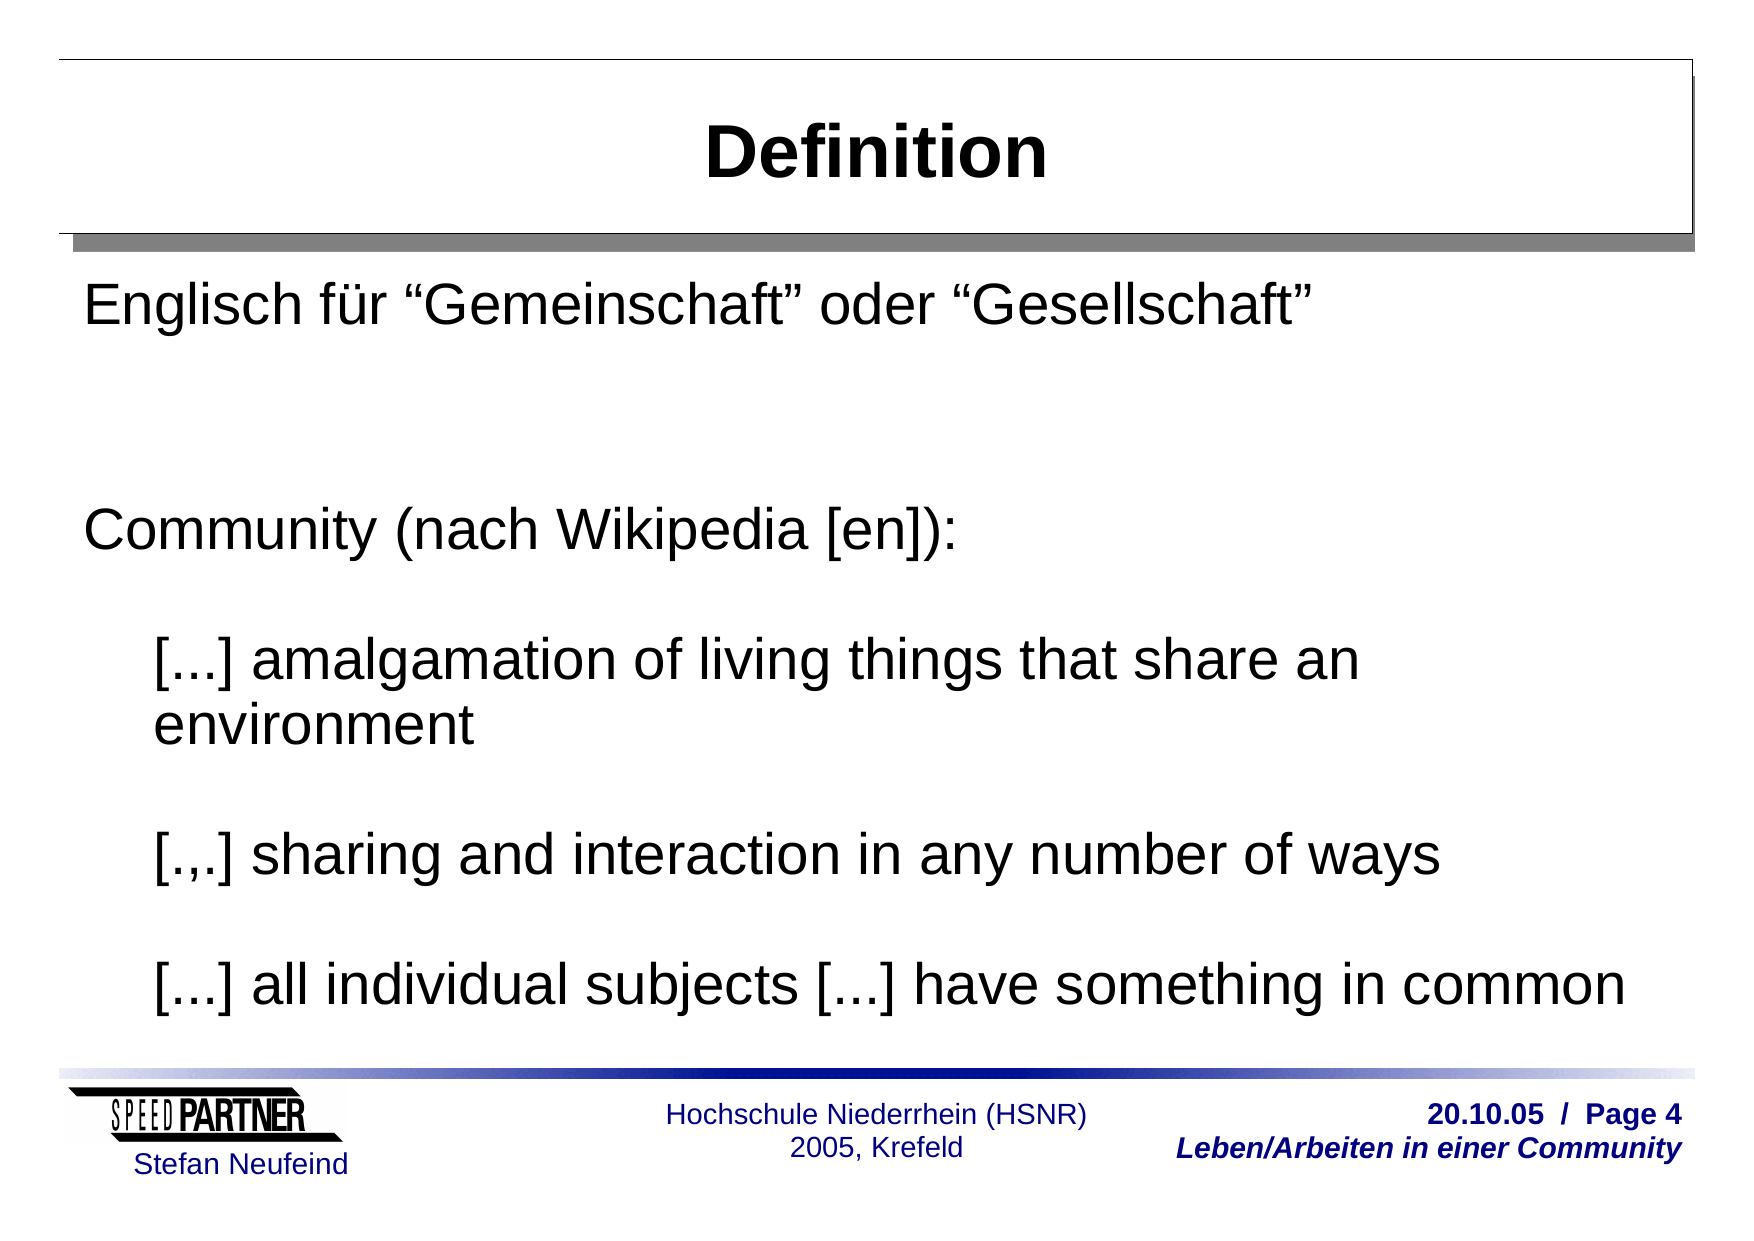

# Definition
Englisch für “Gemeinschaft” oder “Gesellschaft”
Community (nach Wikipedia [en]):
[...] amalgamation of living things that share an environment
[.,.] sharing and interaction in any number of ways
[...] all individual subjects [...] have something in common